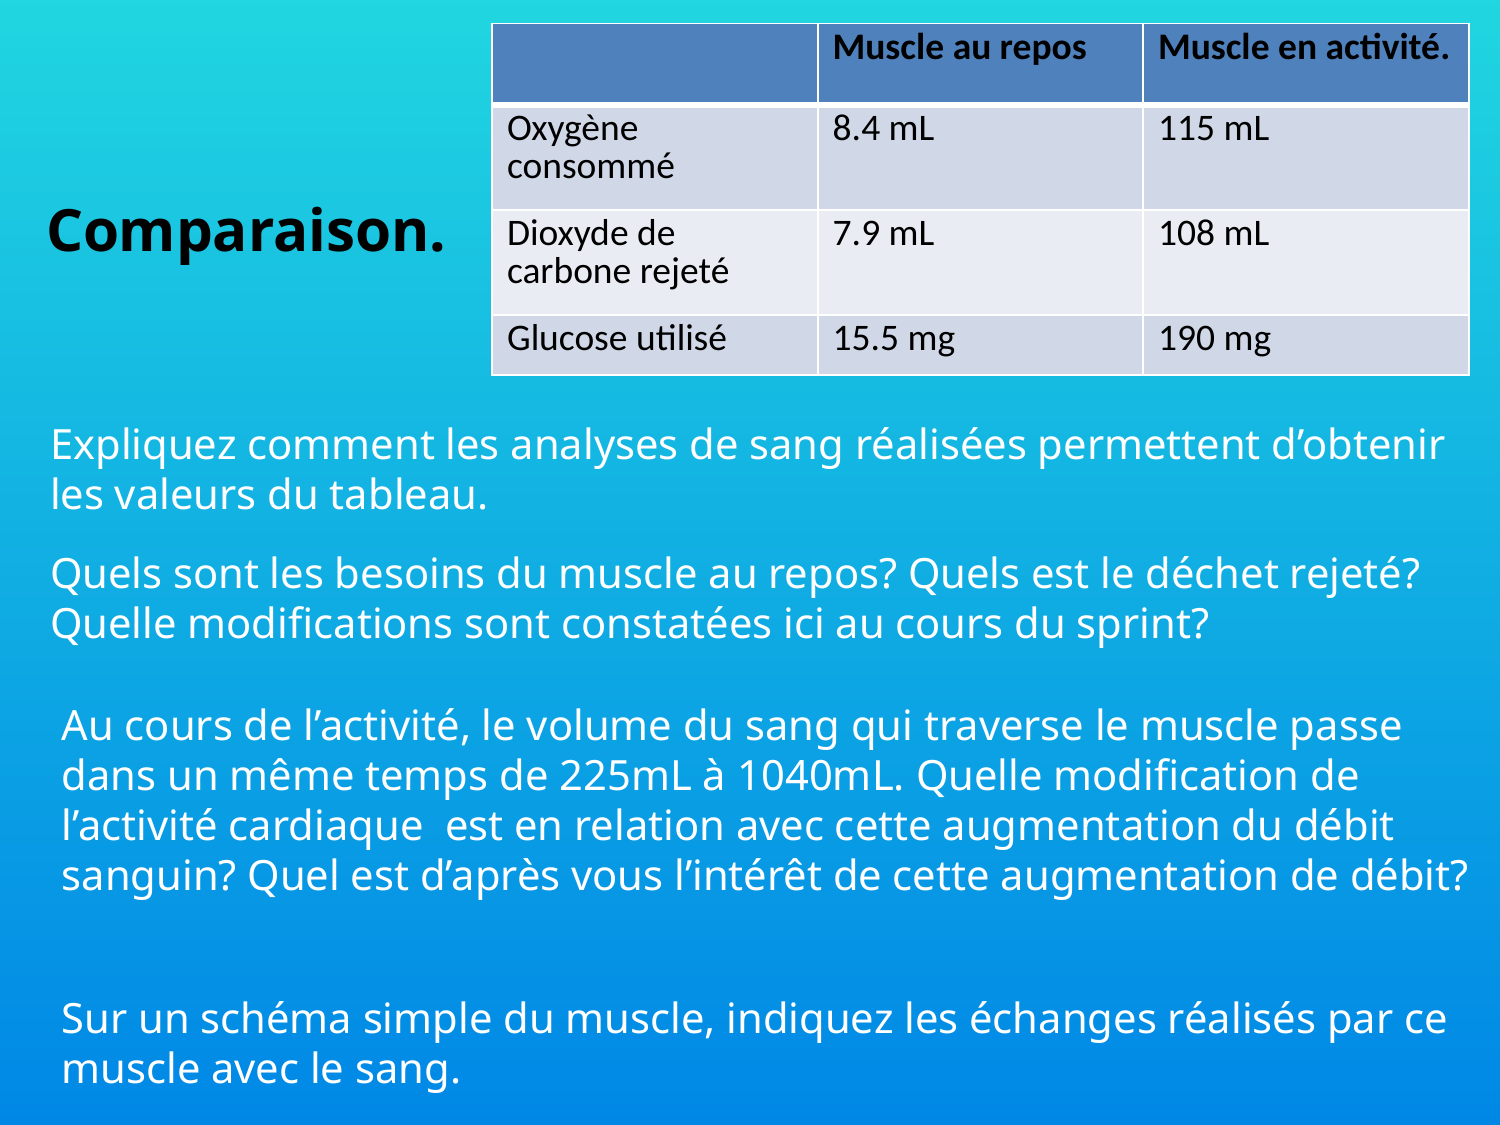

| | Muscle au repos | Muscle en activité. |
| --- | --- | --- |
| Oxygène consommé | 8.4 mL | 115 mL |
| Dioxyde de carbone rejeté | 7.9 mL | 108 mL |
| Glucose utilisé | 15.5 mg | 190 mg |
# Comparaison.
Expliquez comment les analyses de sang réalisées permettent d’obtenir les valeurs du tableau.
Quels sont les besoins du muscle au repos? Quels est le déchet rejeté? Quelle modifications sont constatées ici au cours du sprint?
Au cours de l’activité, le volume du sang qui traverse le muscle passe dans un même temps de 225mL à 1040mL. Quelle modification de l’activité cardiaque est en relation avec cette augmentation du débit sanguin? Quel est d’après vous l’intérêt de cette augmentation de débit?
Sur un schéma simple du muscle, indiquez les échanges réalisés par ce muscle avec le sang.